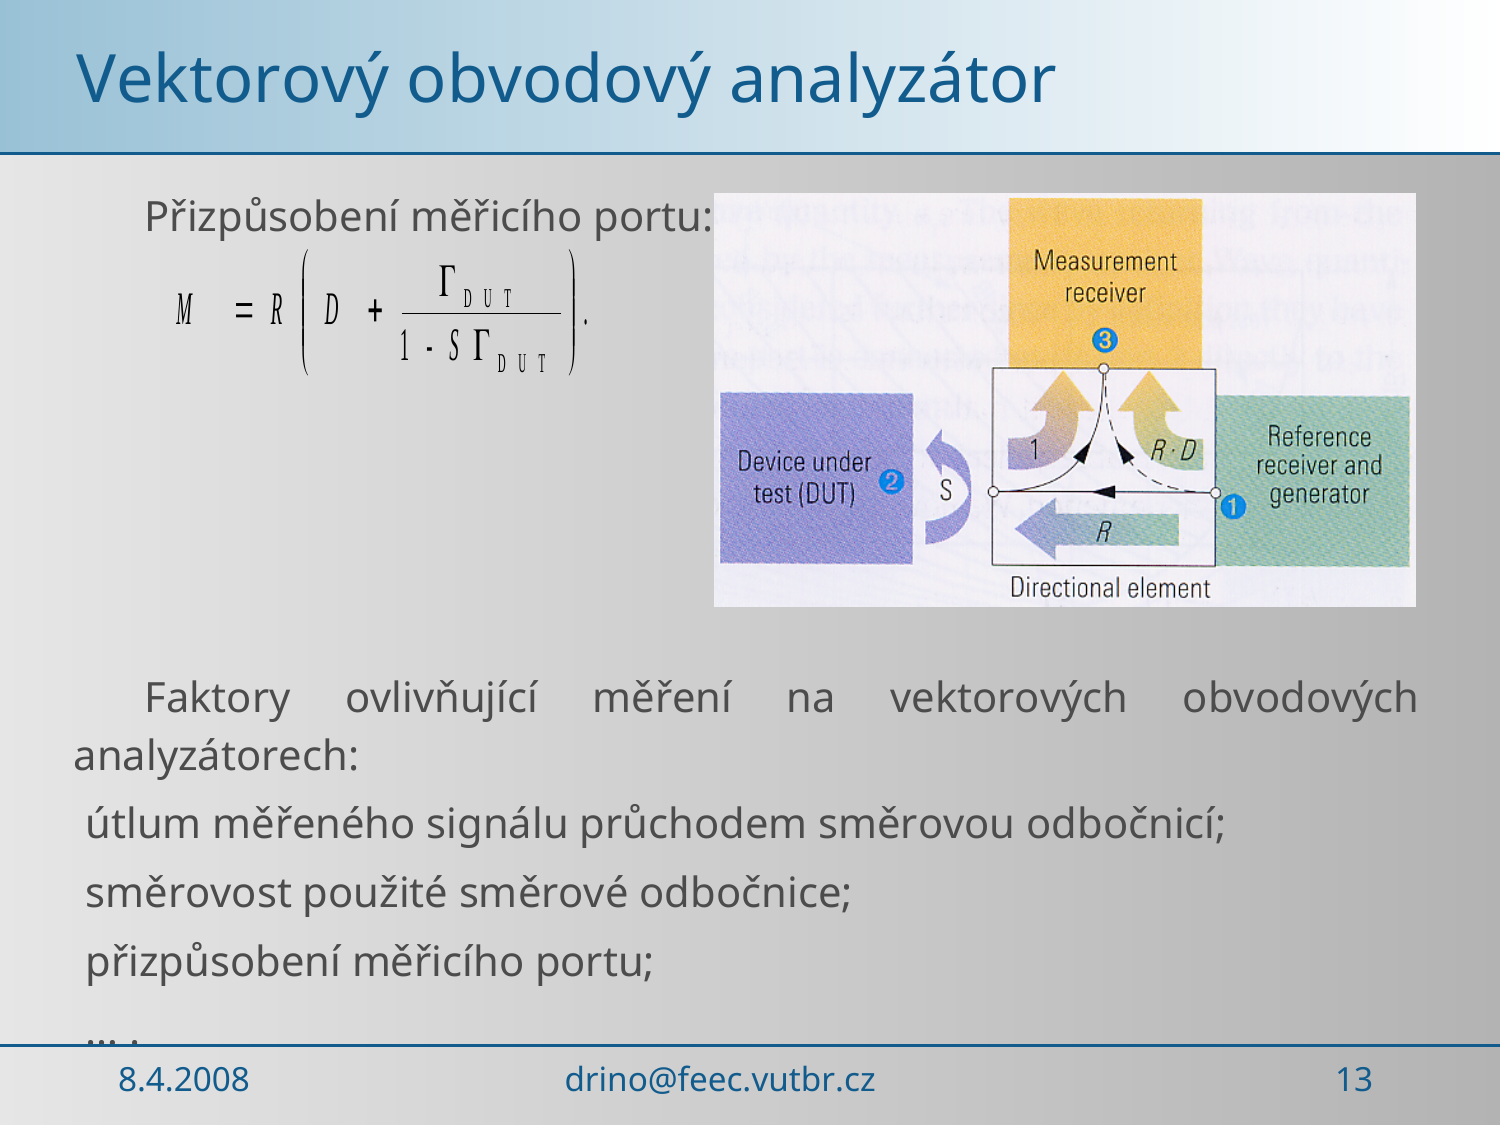

# Vektorový obvodový analyzátor
Přizpůsobení měřicího portu:
Faktory ovlivňující měření na vektorových obvodových analyzátorech:
útlum měřeného signálu průchodem směrovou odbočnicí;
směrovost použité směrové odbočnice;
přizpůsobení měřicího portu;
… .
8.4.2008
drino@feec.vutbr.cz